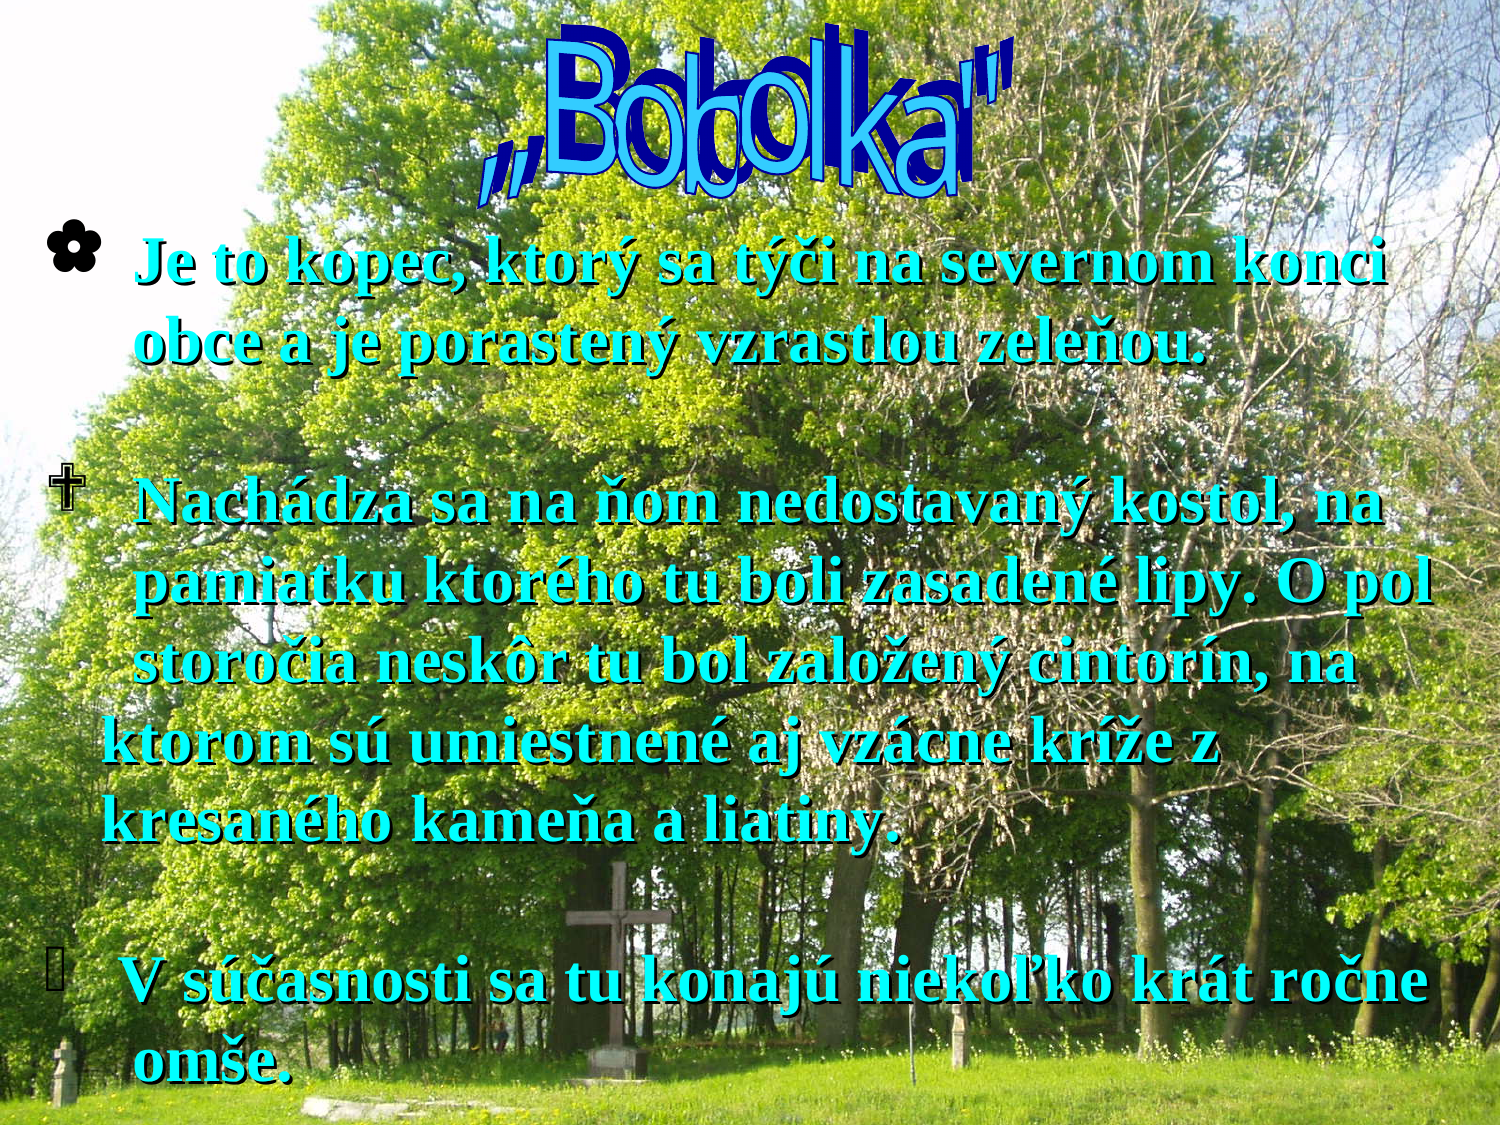

,,Bobolka"
# Je to kopec, ktorý sa týči na severnom konci
		obce a je porastený vzrastlou zeleňou.
 	Nachádza sa na ňom nedostavaný kostol, na 	pamiatku ktorého tu boli zasadené lipy. O pol 	storočia neskôr tu bol založený cintorín, na 	ktorom sú umiestnené aj vzácne kríže z 	kresaného kameňa a liatiny.
 V súčasnosti sa tu konajú niekoľko krát ročne	omše.